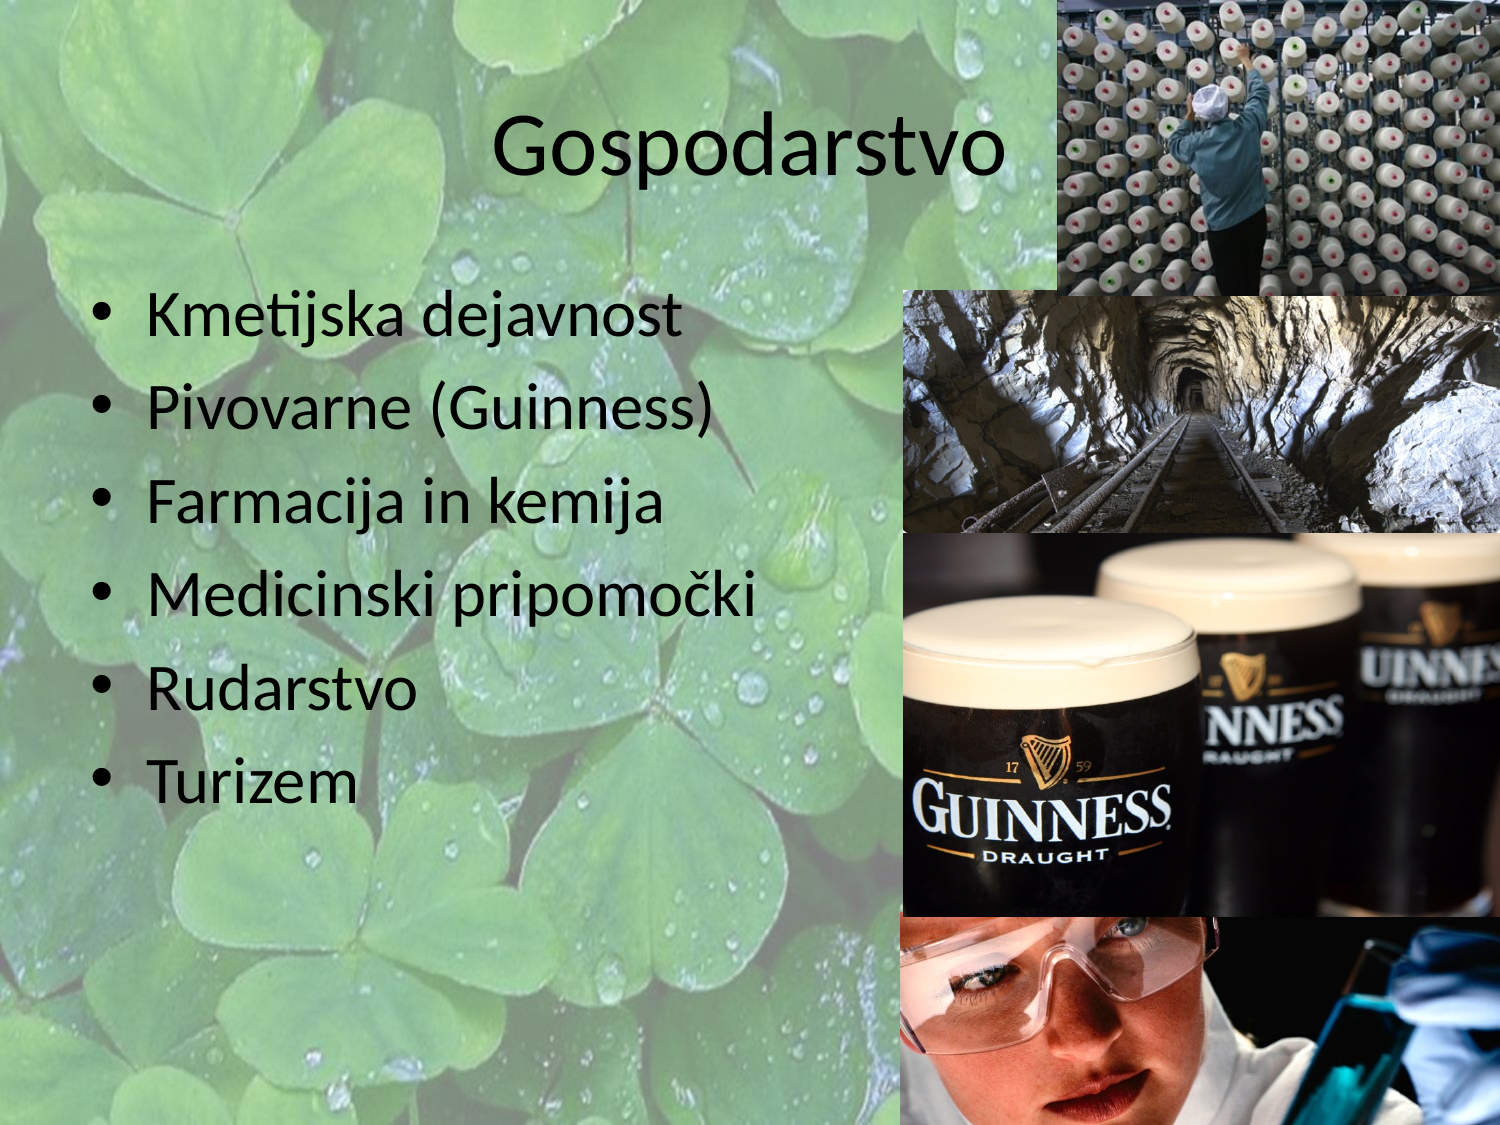

# Gospodarstvo
Kmetijska dejavnost
Pivovarne (Guinness)
Farmacija in kemija
Medicinski pripomočki
Rudarstvo
Turizem